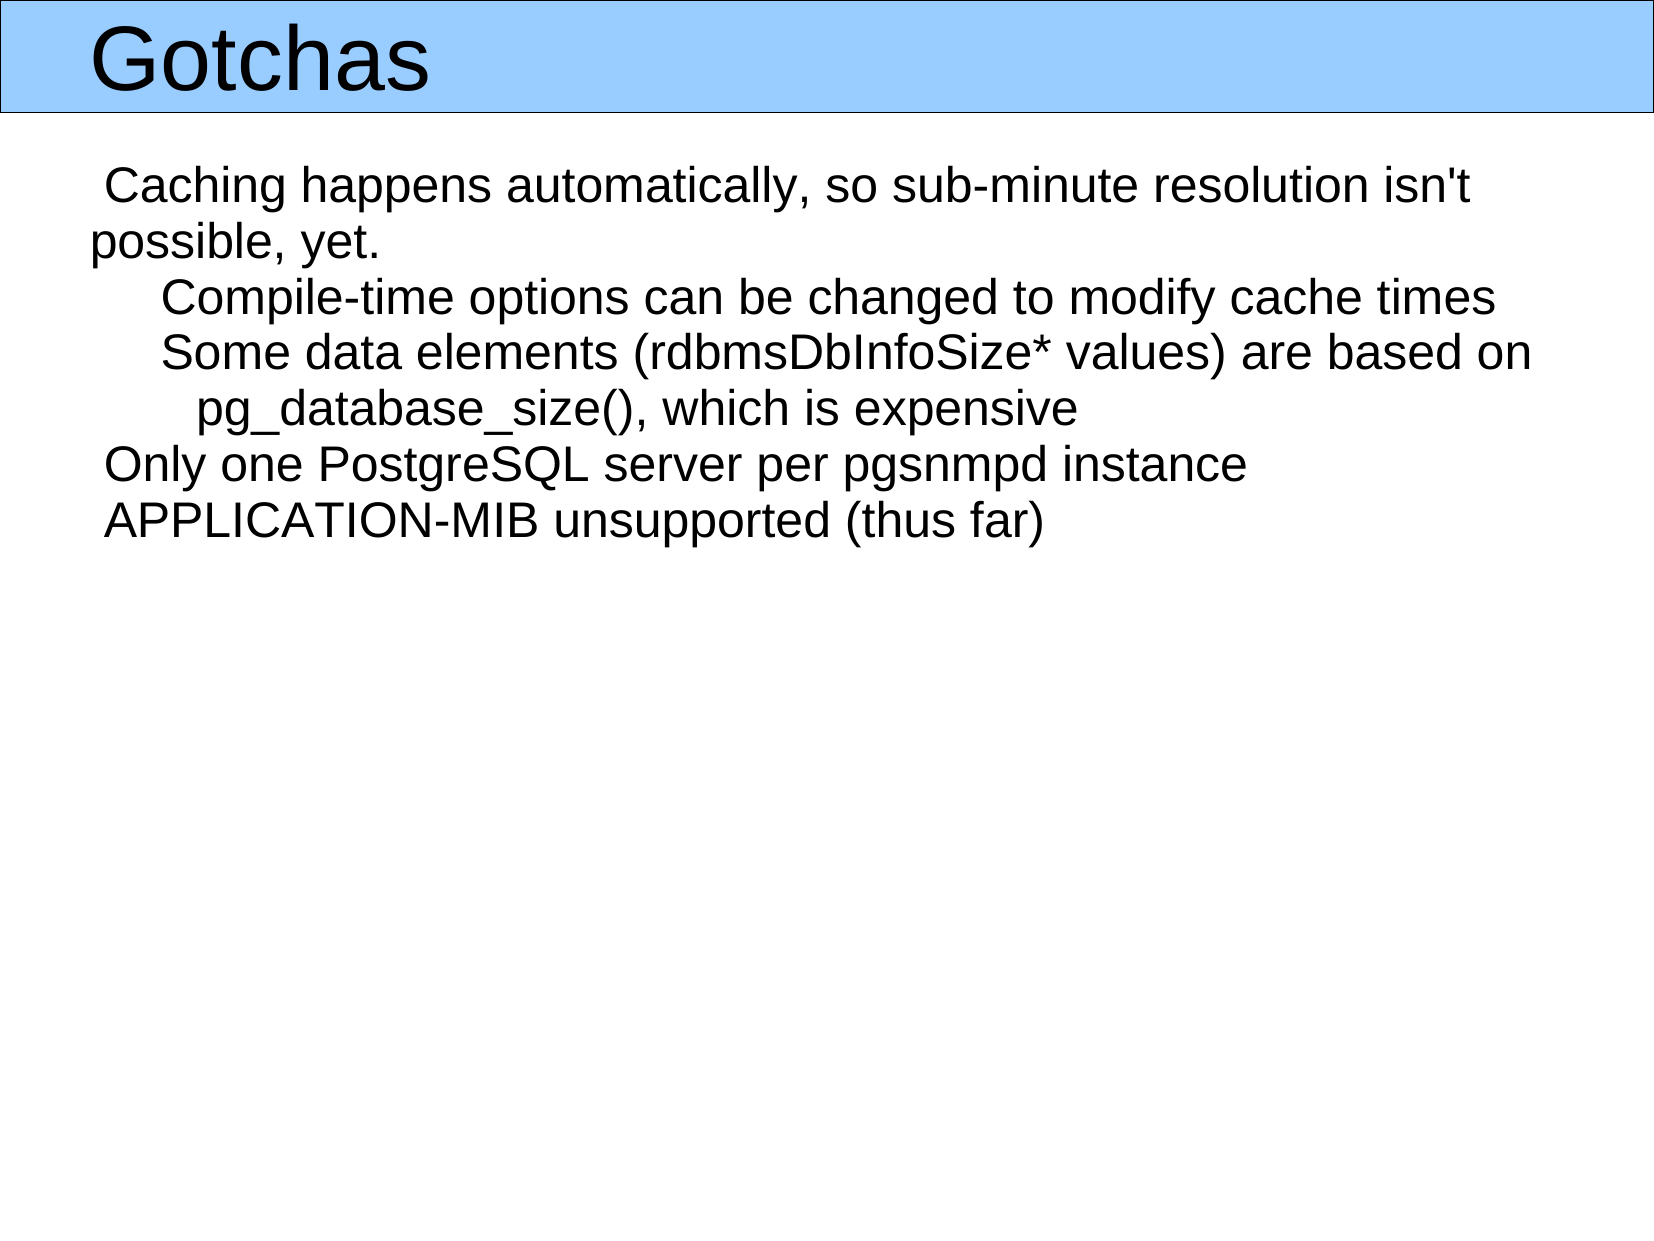

Gotchas
 Caching happens automatically, so sub-minute resolution isn't possible, yet.
Compile-time options can be changed to modify cache times
Some data elements (rdbmsDbInfoSize* values) are based on pg_database_size(), which is expensive
 Only one PostgreSQL server per pgsnmpd instance
 APPLICATION-MIB unsupported (thus far)